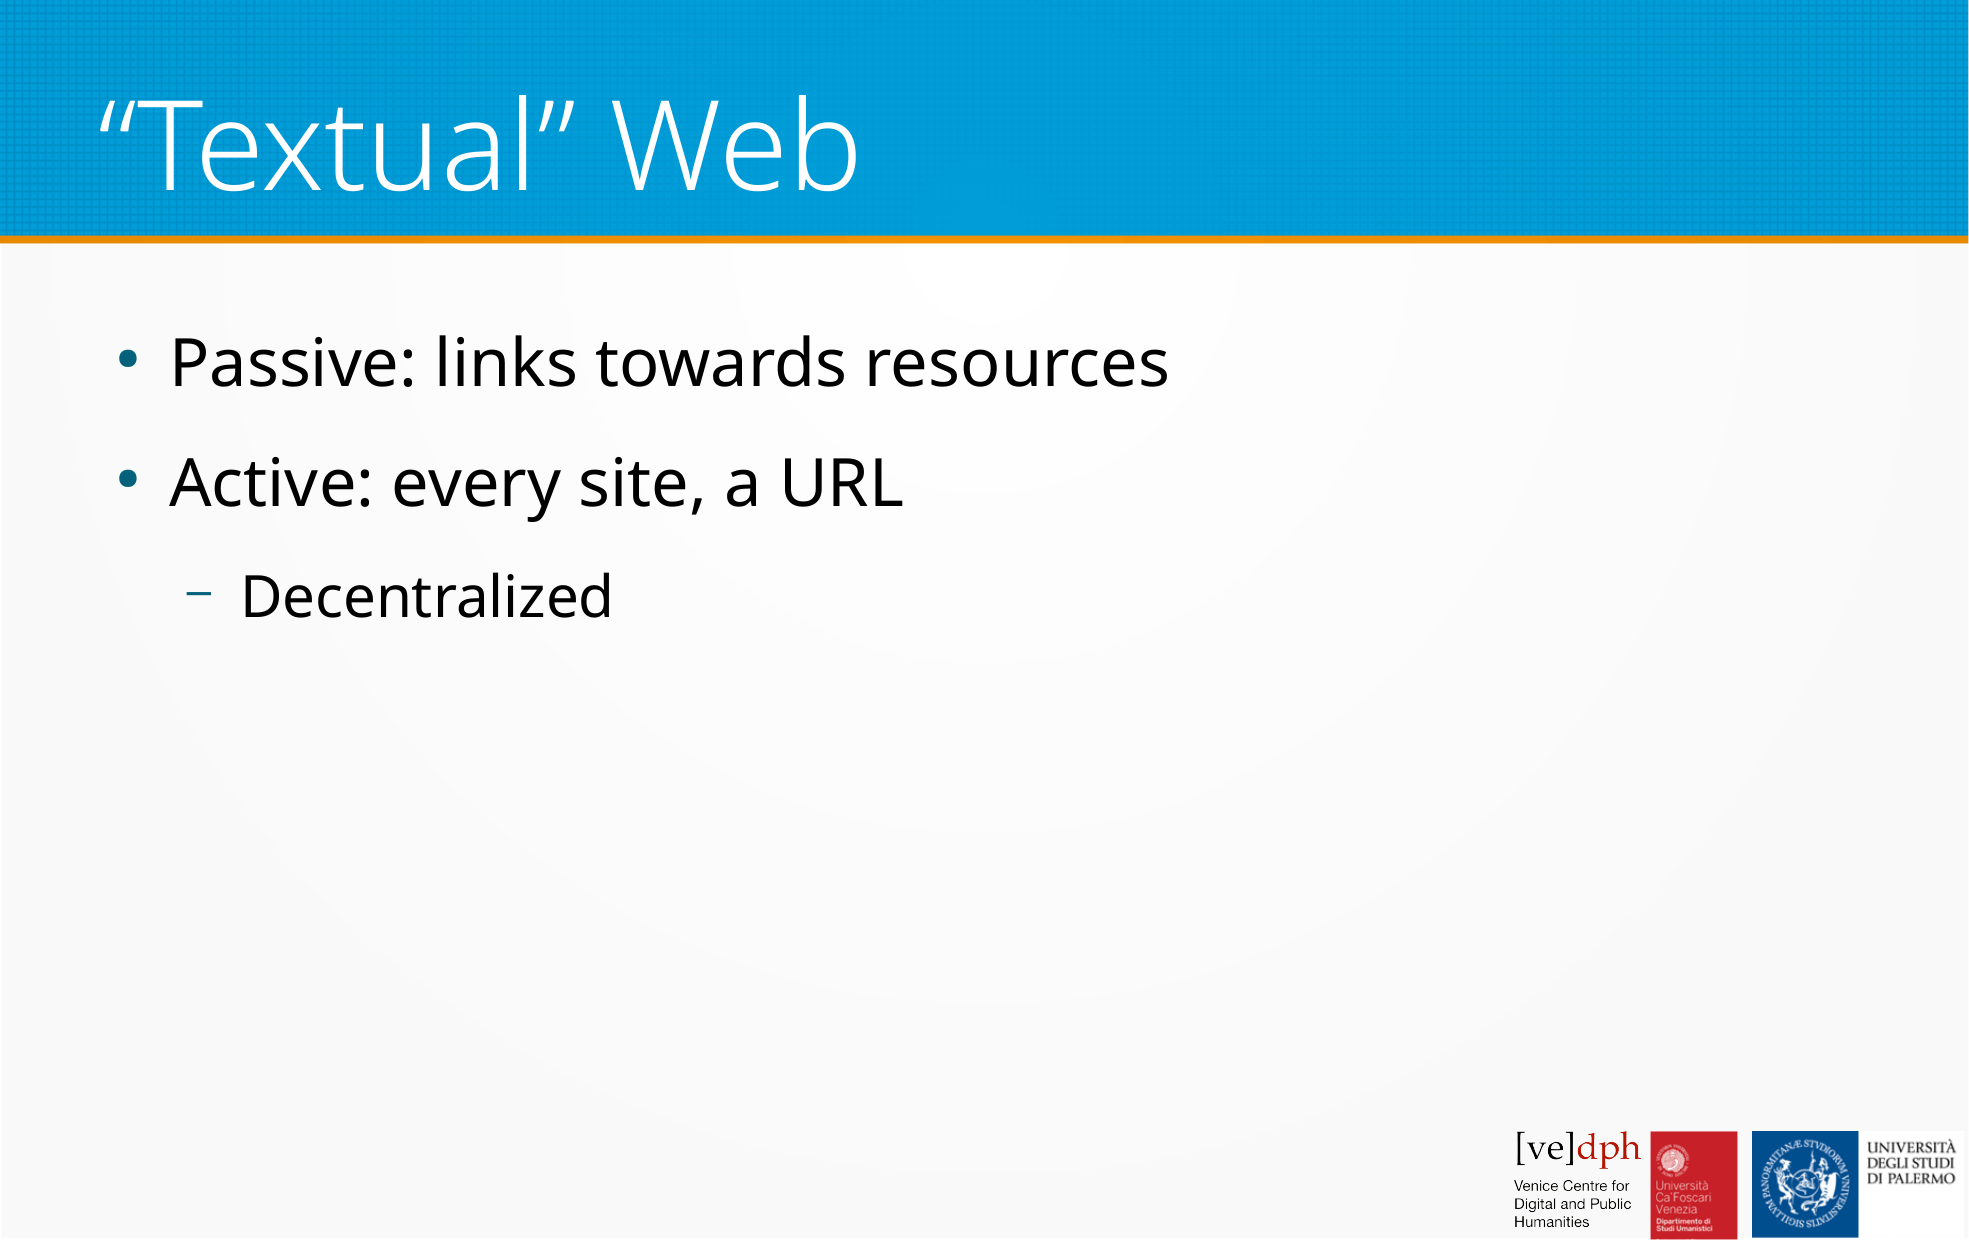

# “Textual” Web
Passive: links towards resources
Active: every site, a URL
Decentralized